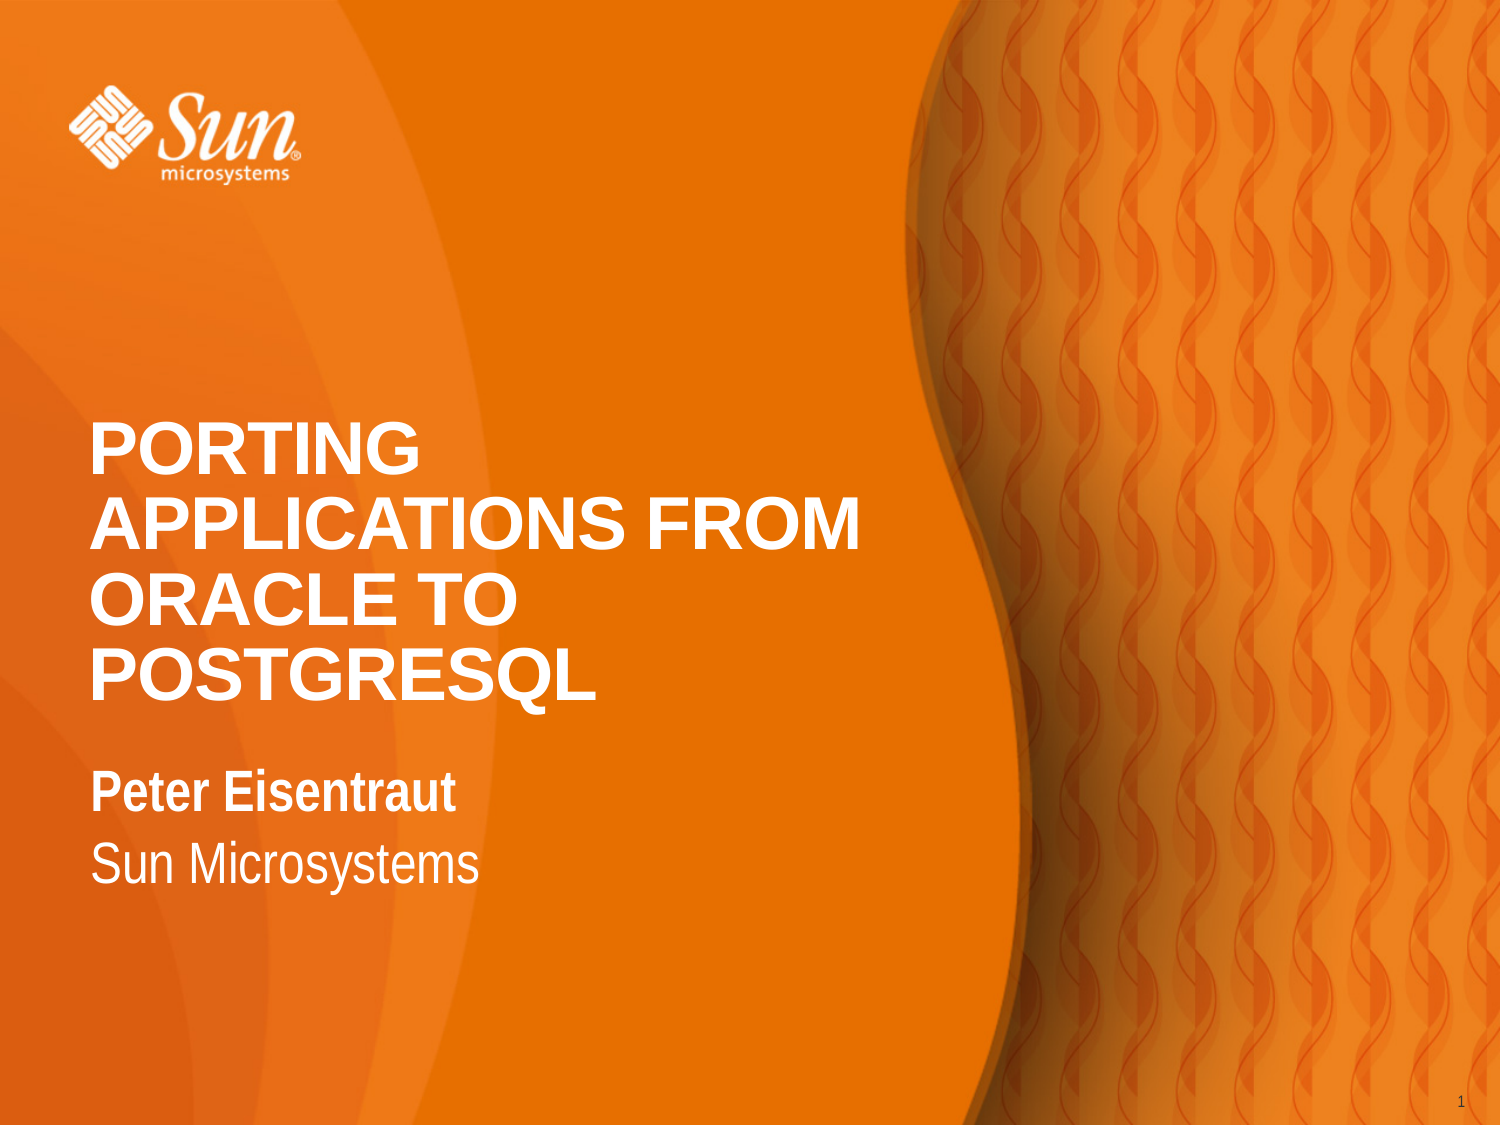

PORTING APPLICATIONS FROM ORACLE TO POSTGRESQL
# Peter Eisentraut
Sun Microsystems